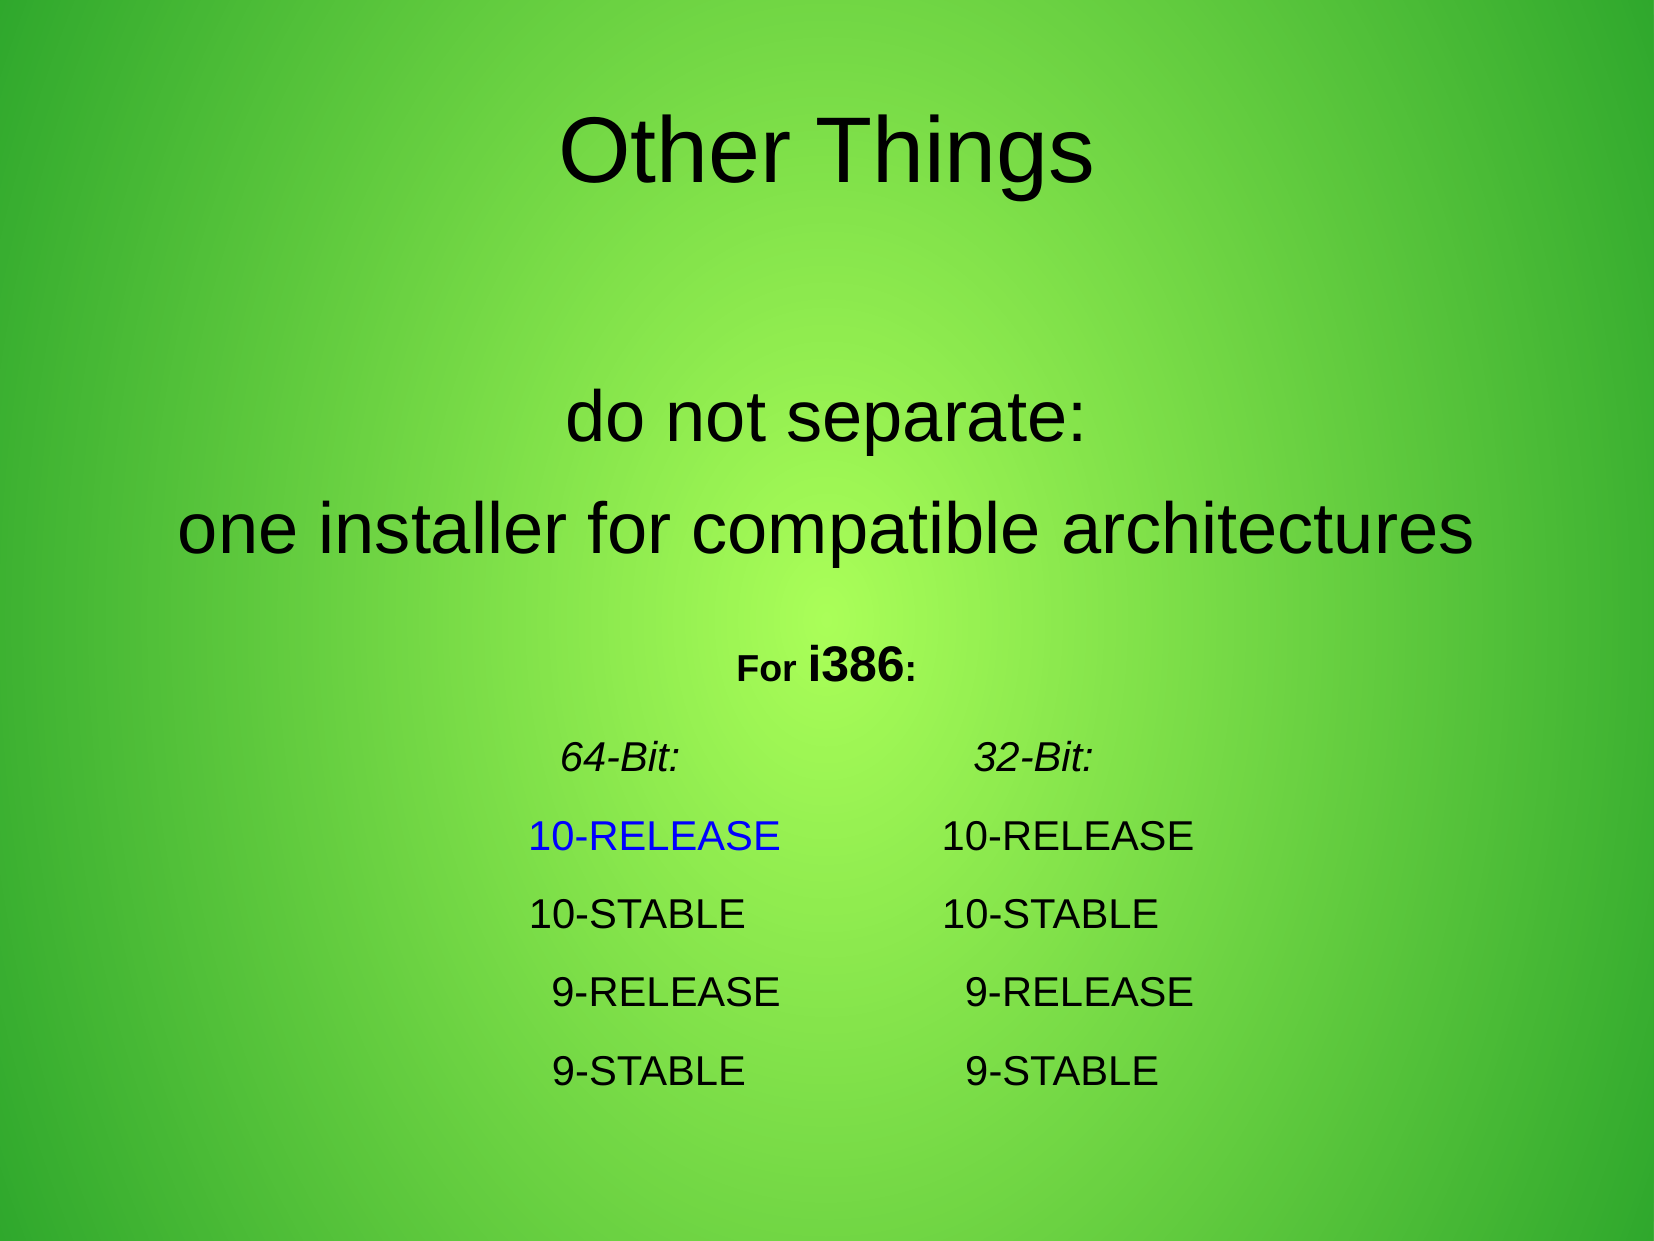

# Other Things
do not separate:
one installer for compatible architectures
64-Bit:
 10-RELEASE
 10-STABLE
 9-RELEASE
 9-STABLE
32-Bit:
 10-RELEASE
 10-STABLE
 9-RELEASE
 9-STABLE
For i386: